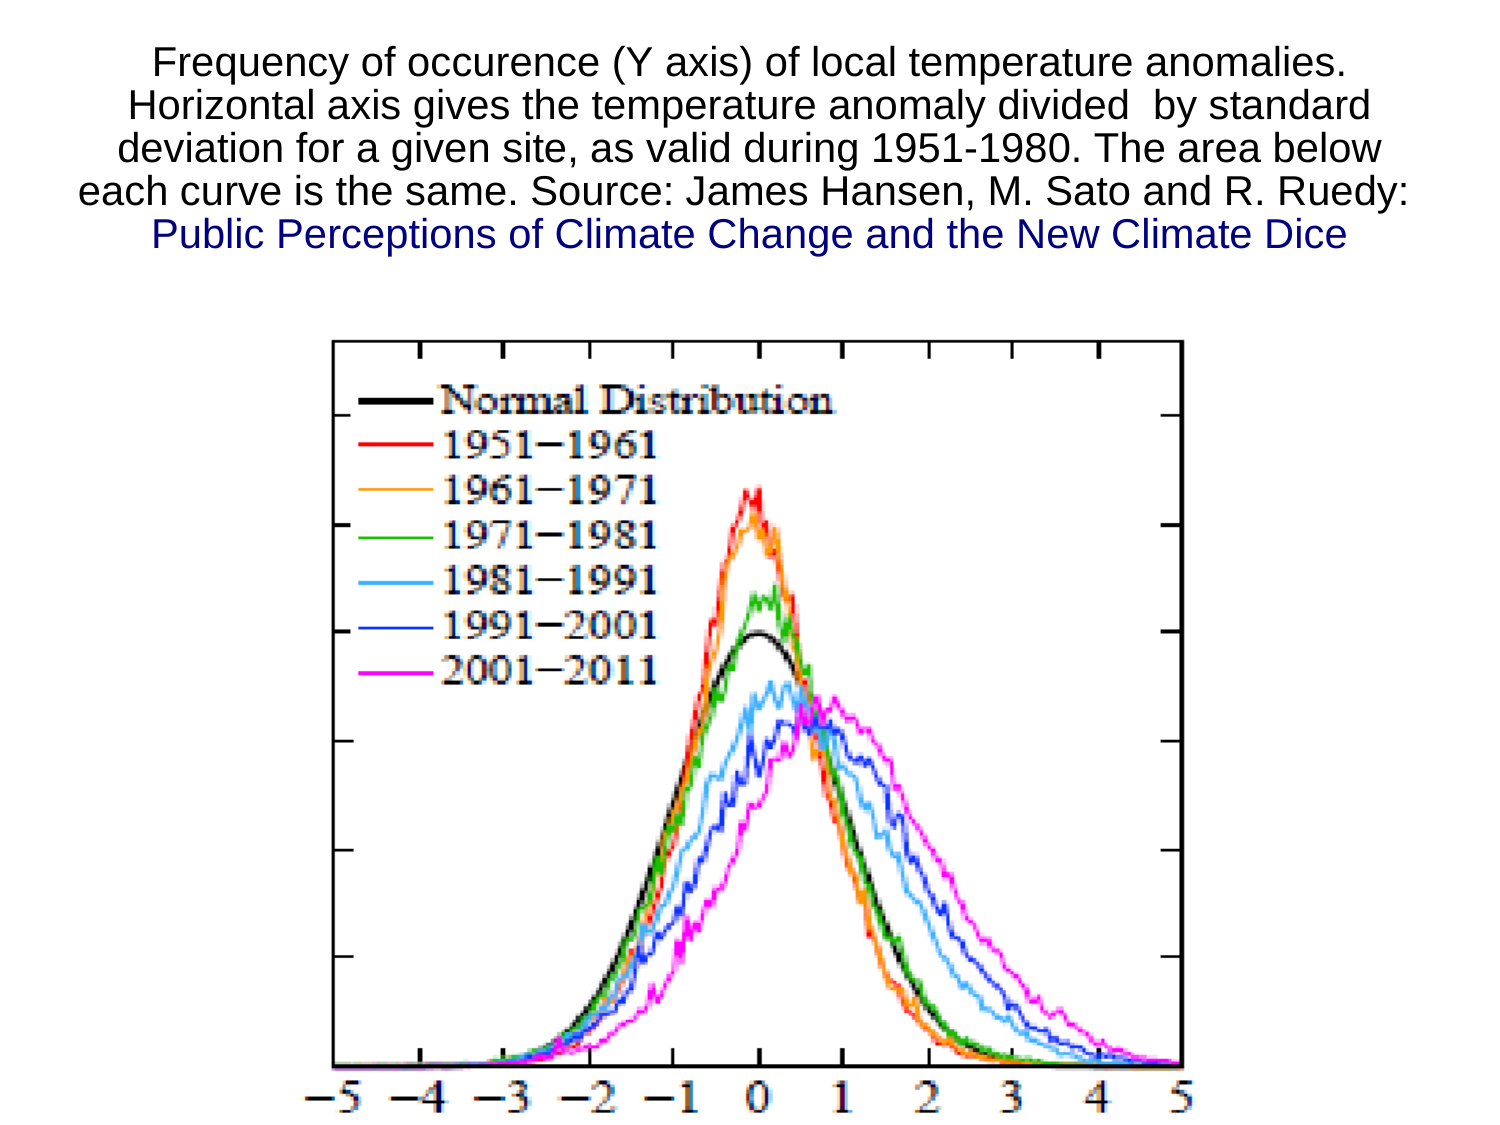

# Frequency of occurence (Y axis) of local temperature anomalies. Horizontal axis gives the temperature anomaly divided by standard deviation for a given site, as valid during 1951-1980. The area below each curve is the same. Source: James Hansen, M. Sato and R. Ruedy: Public Perceptions of Climate Change and the New Climate Dice